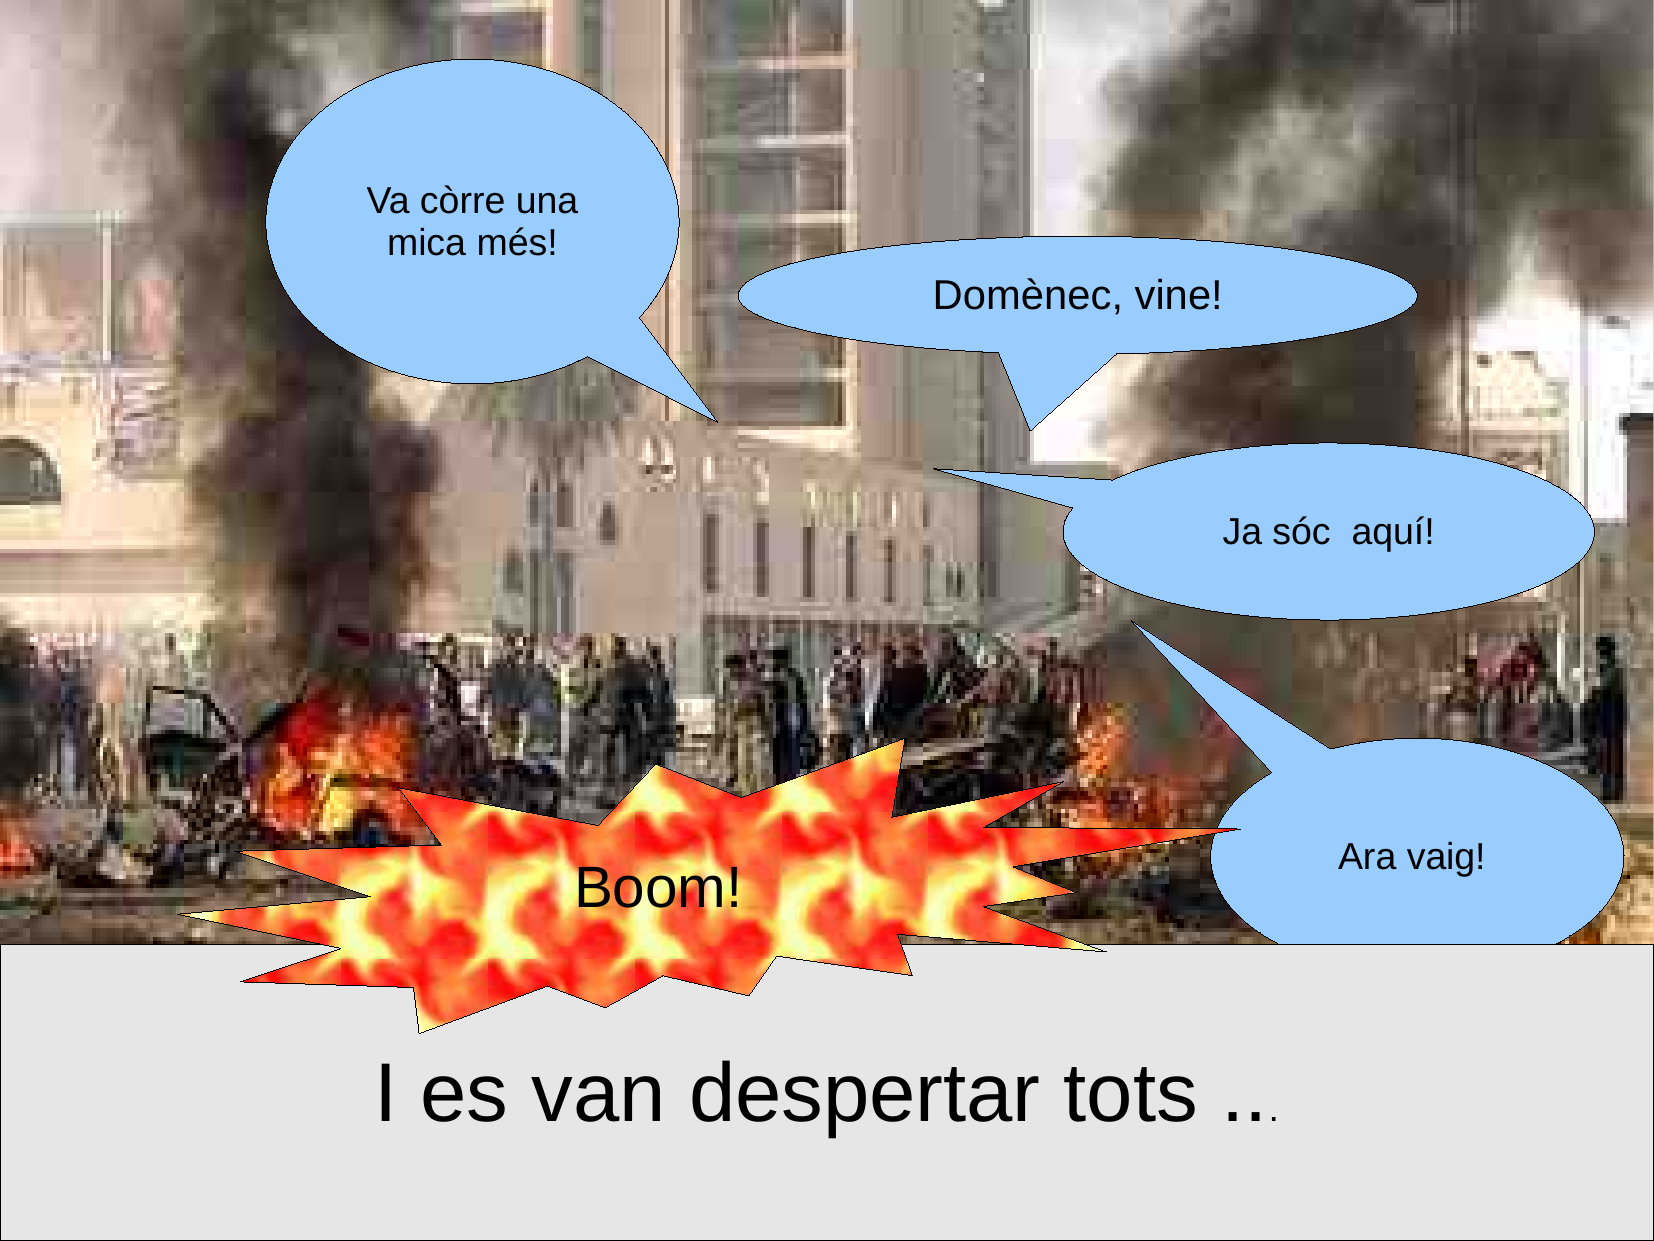

Va còrre una mica més!
Domènec, vine!
Ja sóc aquí!
Boom!
Ara vaig!
I al final de tots els somnis que havien tingut era...La guerra!
I es va sentir una explosió....
I es van despertar tots ...